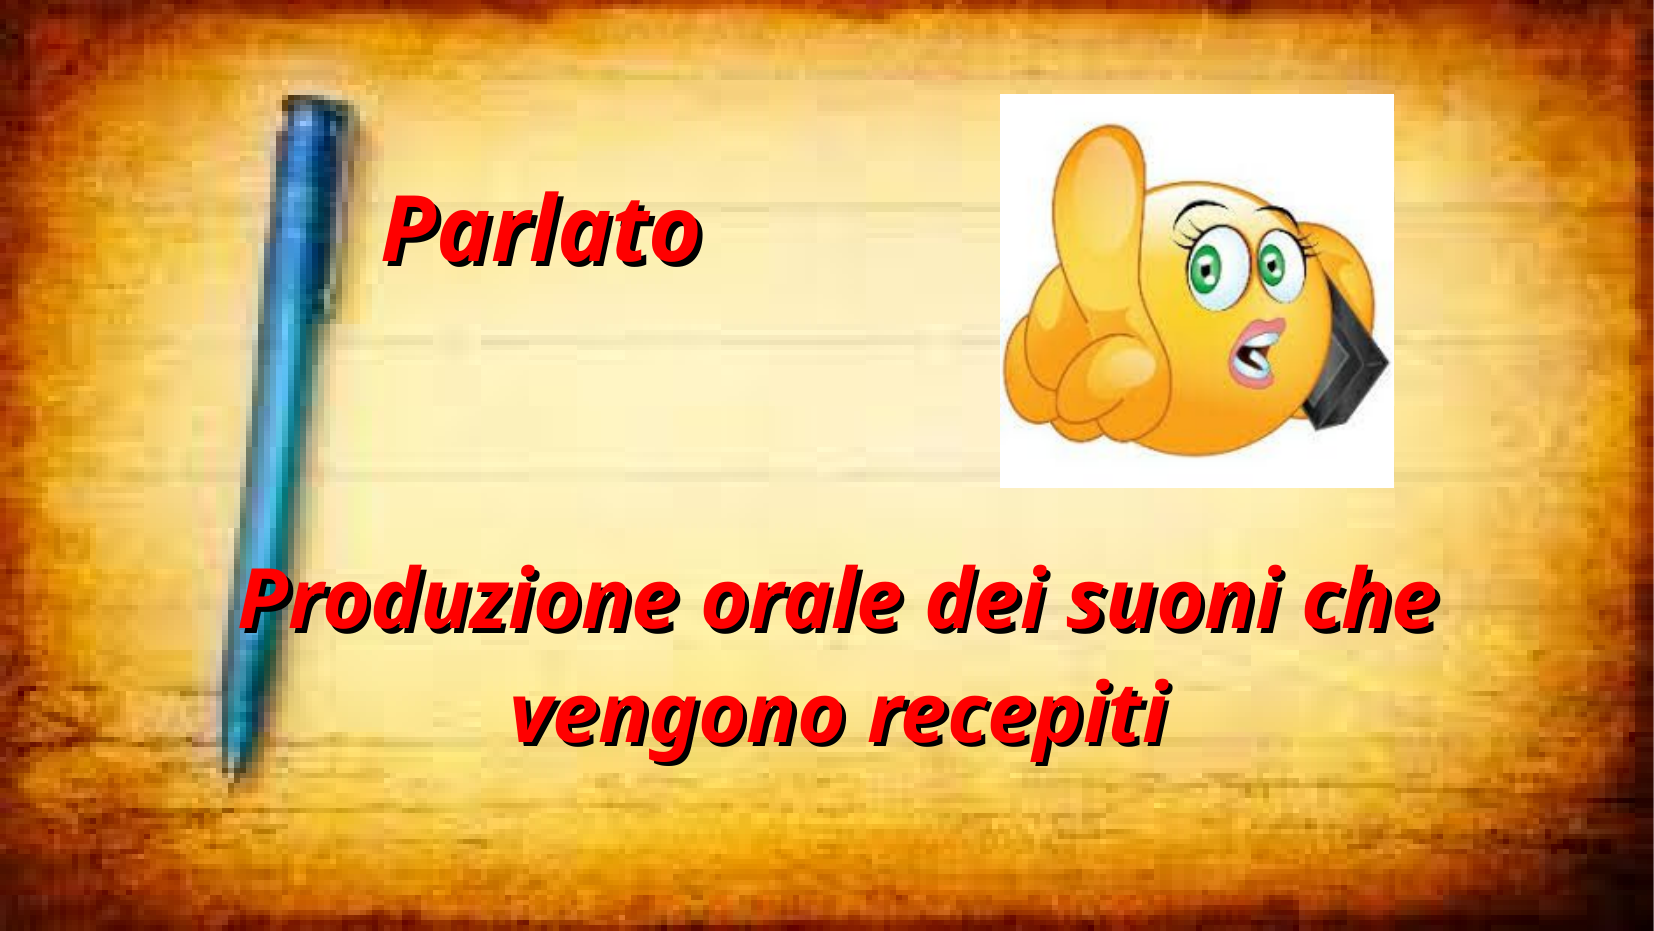

Parlato
# Produzione orale dei suoni che vengono recepiti